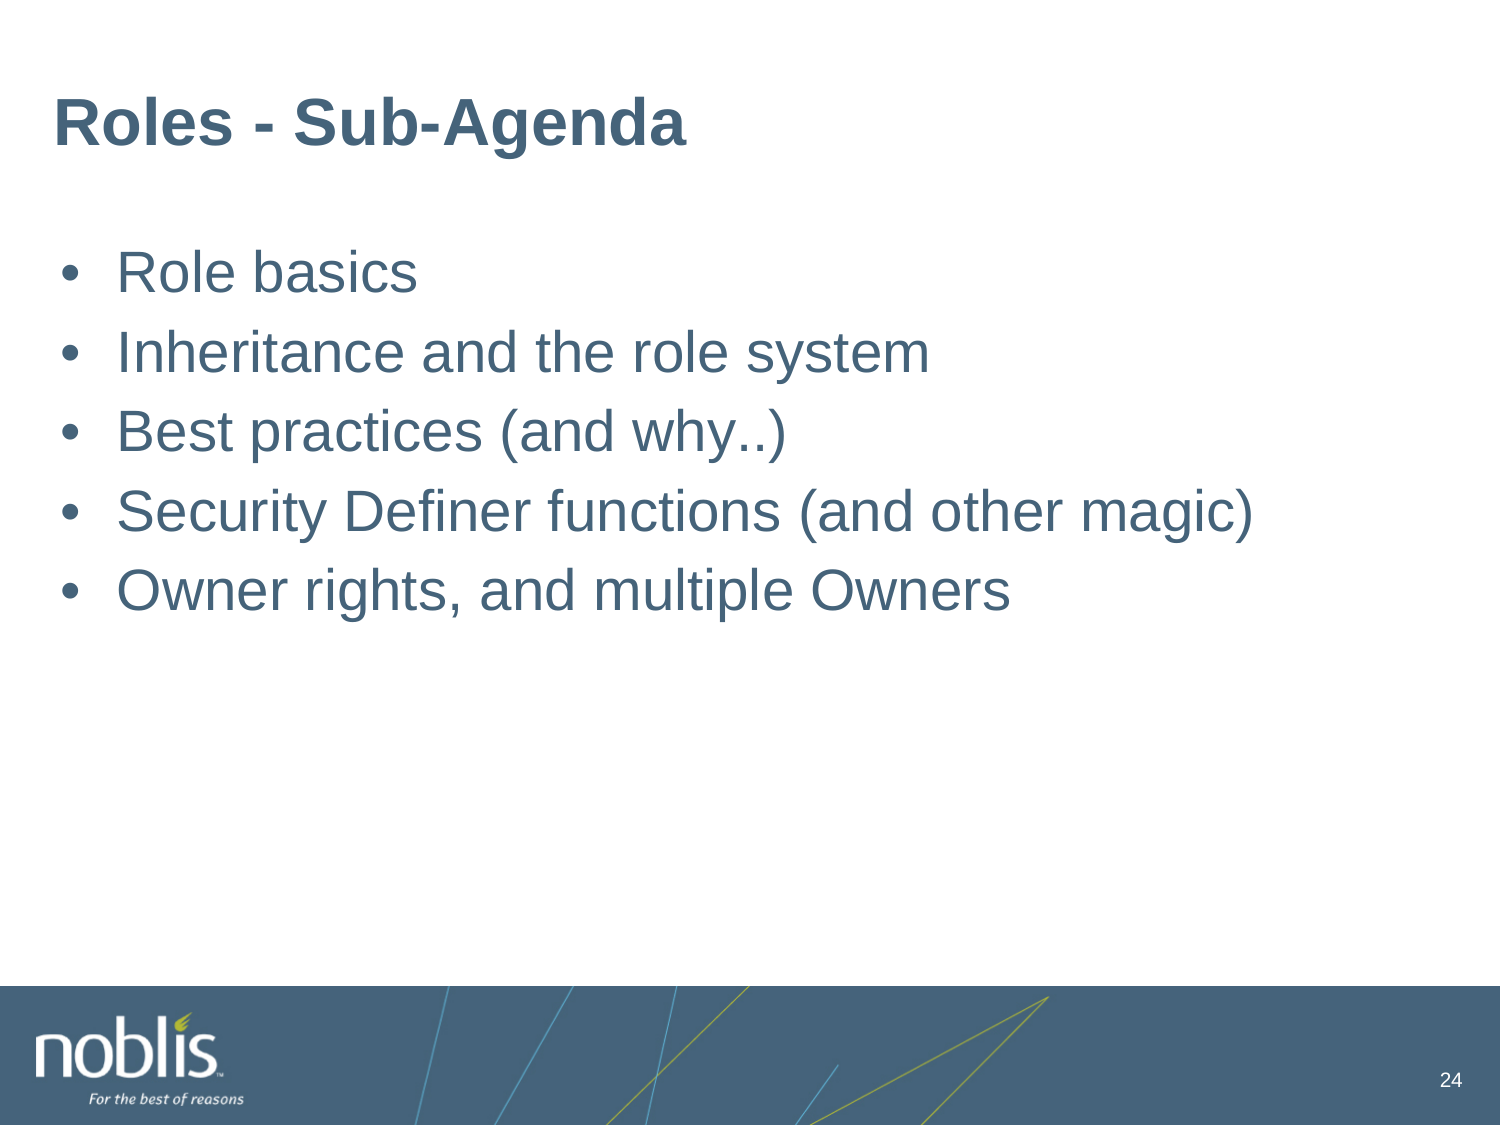

# Roles - Sub-Agenda
Role basics
Inheritance and the role system
Best practices (and why..)
Security Definer functions (and other magic)
Owner rights, and multiple Owners